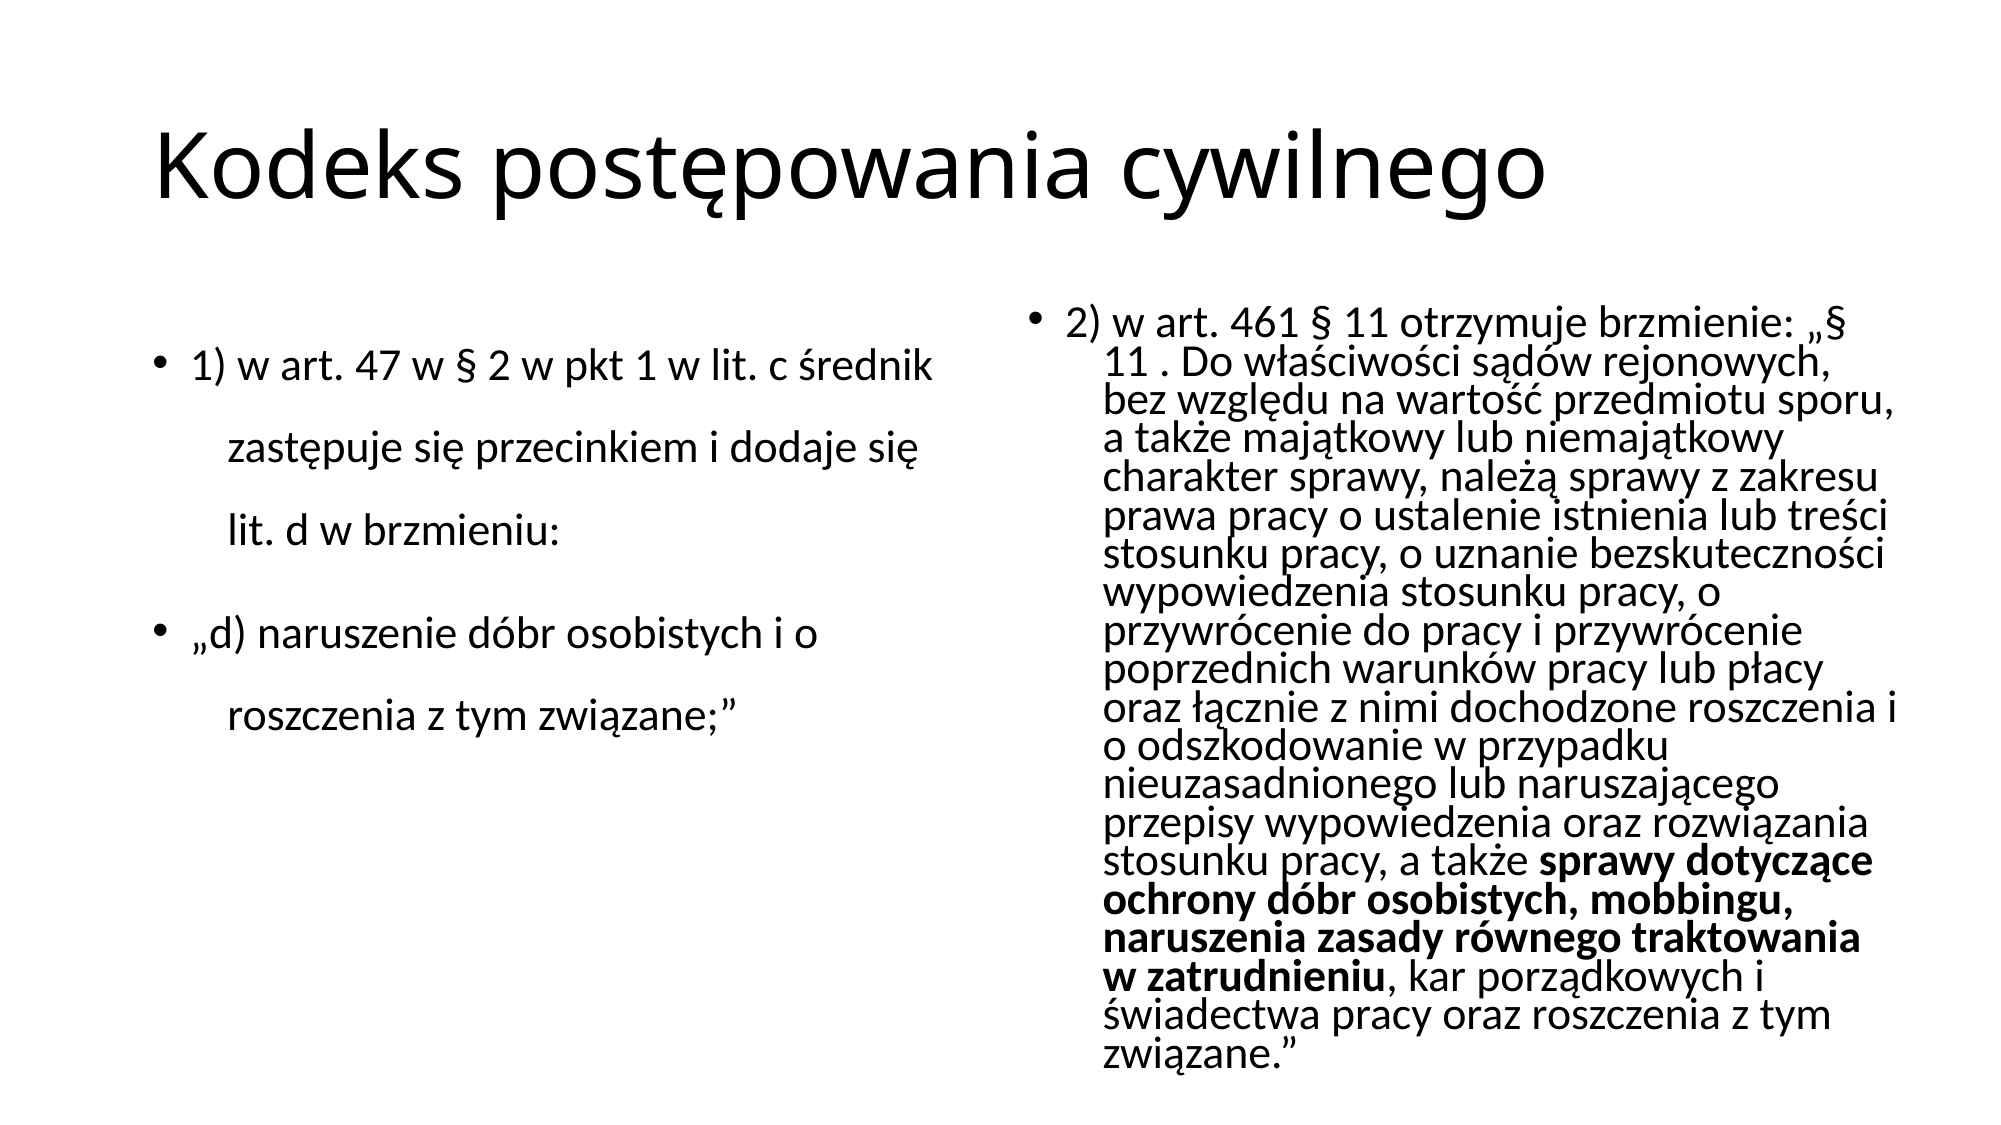

# Kodeks postępowania cywilnego
1) w art. 47 w § 2 w pkt 1 w lit. c średnik zastępuje się przecinkiem i dodaje się lit. d w brzmieniu:
„d) naruszenie dóbr osobistych i o roszczenia z tym związane;”
2) w art. 461 § 11 otrzymuje brzmienie: „§ 11 . Do właściwości sądów rejonowych, bez względu na wartość przedmiotu sporu, a także majątkowy lub niemajątkowy charakter sprawy, należą sprawy z zakresu prawa pracy o ustalenie istnienia lub treści stosunku pracy, o uznanie bezskuteczności wypowiedzenia stosunku pracy, o przywrócenie do pracy i przywrócenie poprzednich warunków pracy lub płacy oraz łącznie z nimi dochodzone roszczenia i o odszkodowanie w przypadku nieuzasadnionego lub naruszającego przepisy wypowiedzenia oraz rozwiązania stosunku pracy, a także sprawy dotyczące ochrony dóbr osobistych, mobbingu, naruszenia zasady równego traktowania w zatrudnieniu, kar porządkowych i świadectwa pracy oraz roszczenia z tym związane.”